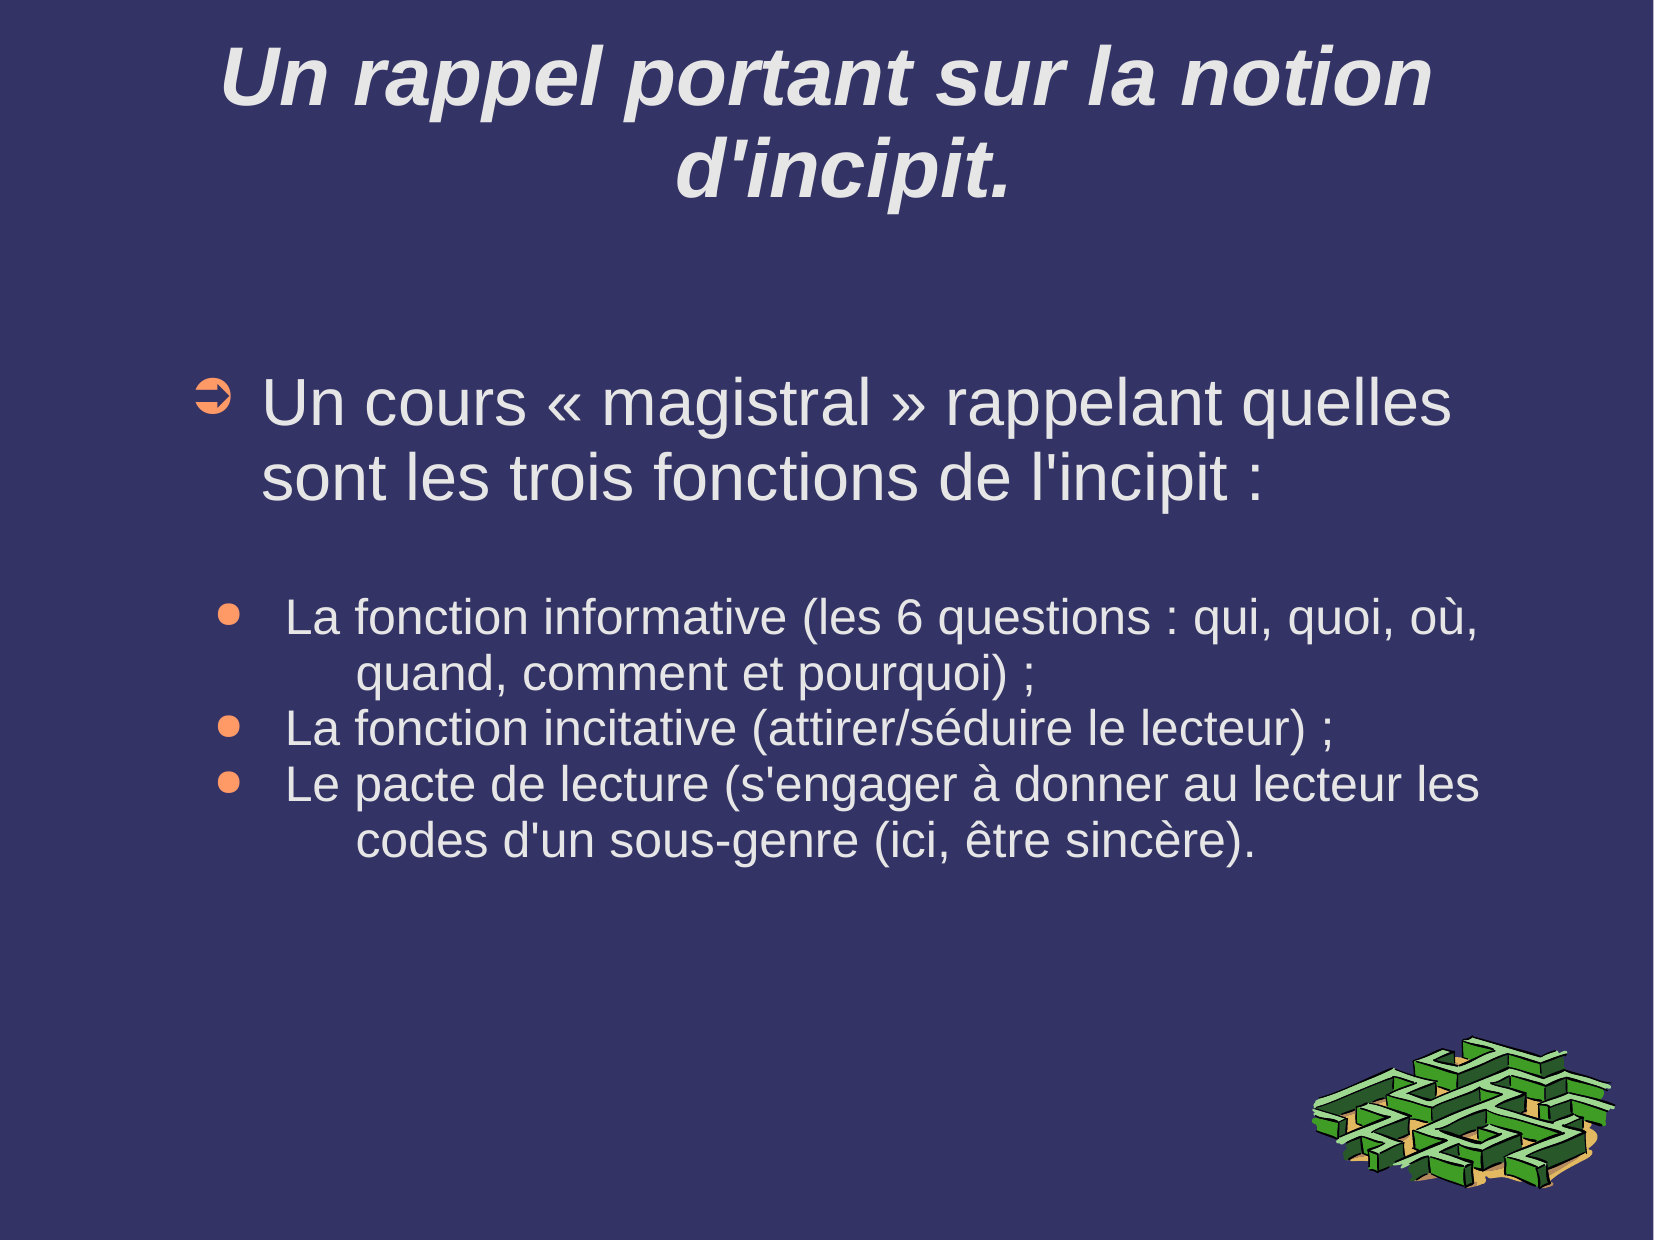

# Un rappel portant sur la notion d'incipit.
Un cours « magistral » rappelant quelles sont les trois fonctions de l'incipit :
La fonction informative (les 6 questions : qui, quoi, où, quand, comment et pourquoi) ;
La fonction incitative (attirer/séduire le lecteur) ;
Le pacte de lecture (s'engager à donner au lecteur les codes d'un sous-genre (ici, être sincère).